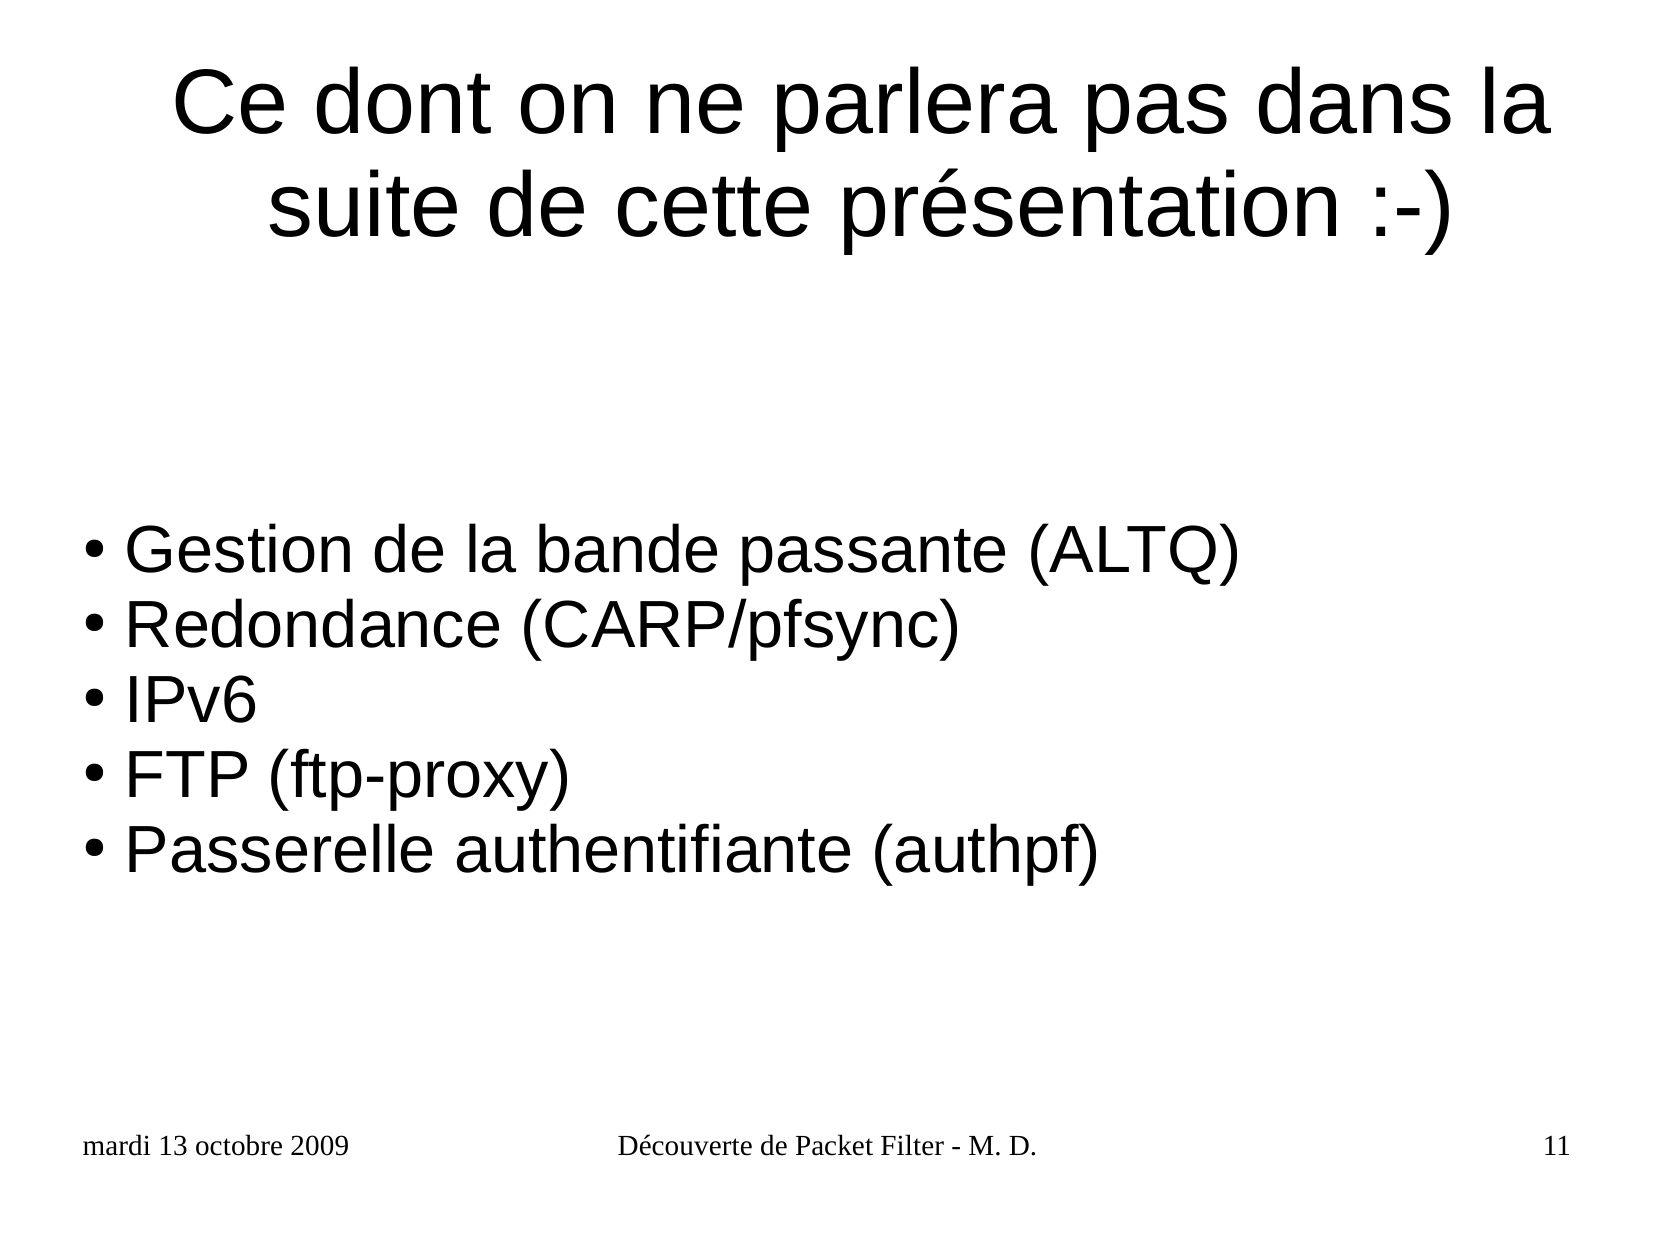

# Ce dont on ne parlera pas dans la suite de cette présentation :-)
 Gestion de la bande passante (ALTQ)
 Redondance (CARP/pfsync)
 IPv6
 FTP (ftp-proxy)
 Passerelle authentifiante (authpf)
mardi 13 octobre 2009
Découverte de Packet Filter - M. D.
11